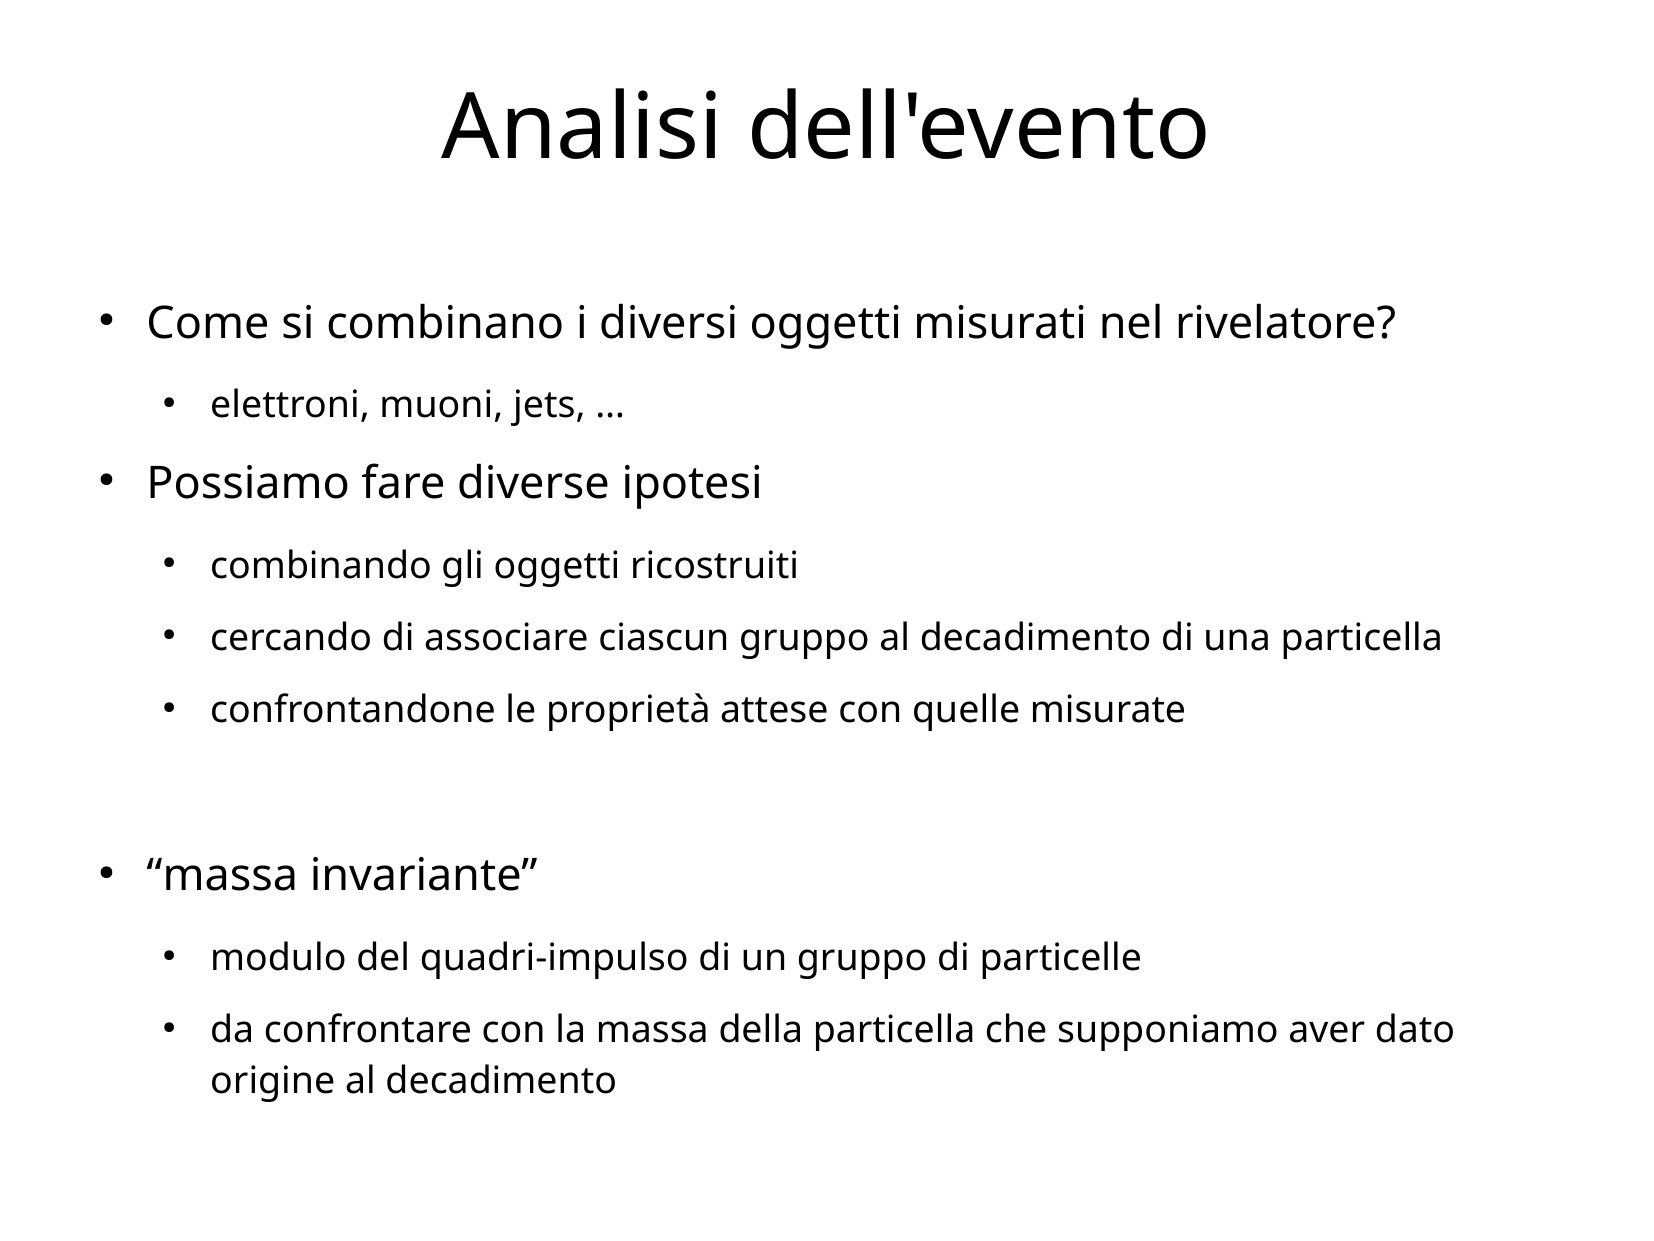

# Analisi dell'evento
Come si combinano i diversi oggetti misurati nel rivelatore?
elettroni, muoni, jets, …
Possiamo fare diverse ipotesi
combinando gli oggetti ricostruiti
cercando di associare ciascun gruppo al decadimento di una particella
confrontandone le proprietà attese con quelle misurate
“massa invariante”
modulo del quadri-impulso di un gruppo di particelle
da confrontare con la massa della particella che supponiamo aver dato origine al decadimento